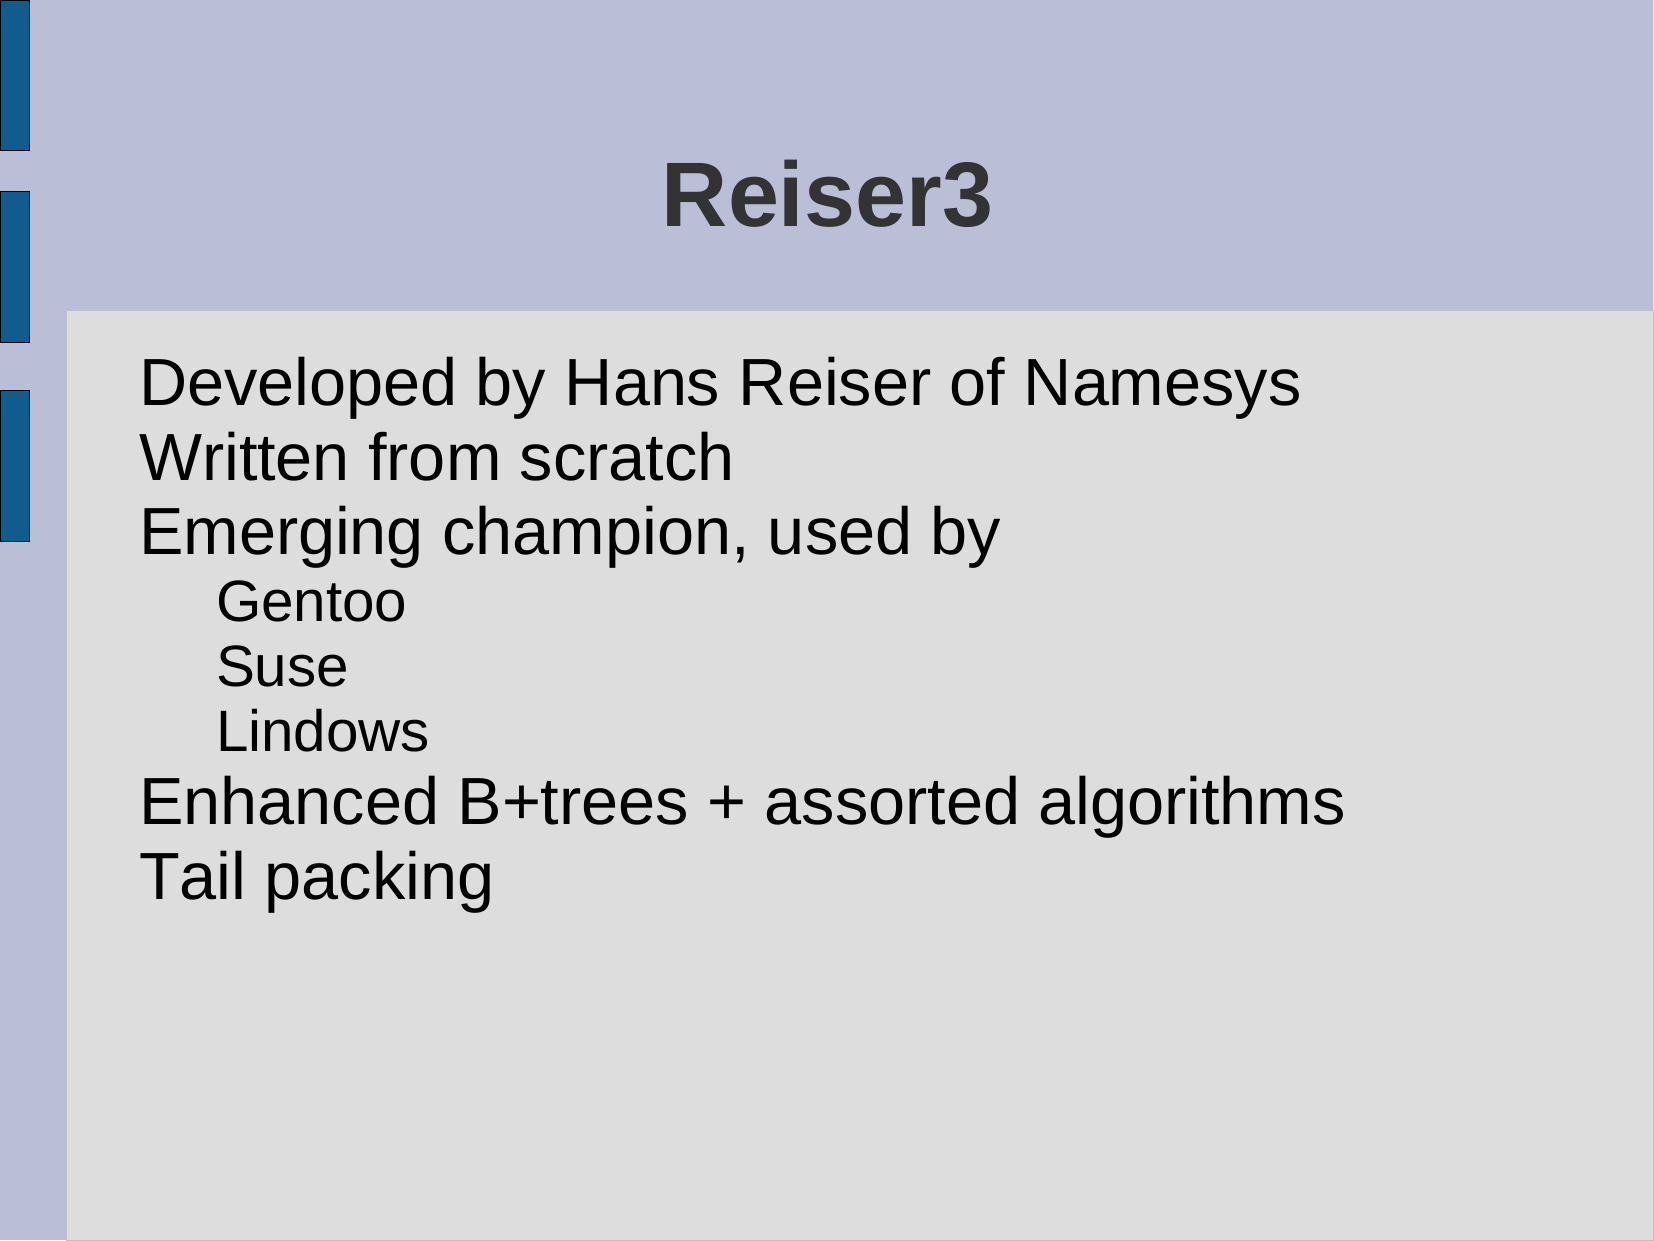

# Reiser3
Developed by Hans Reiser of Namesys
Written from scratch
Emerging champion, used by
Gentoo
Suse
Lindows
Enhanced B+trees + assorted algorithms
Tail packing